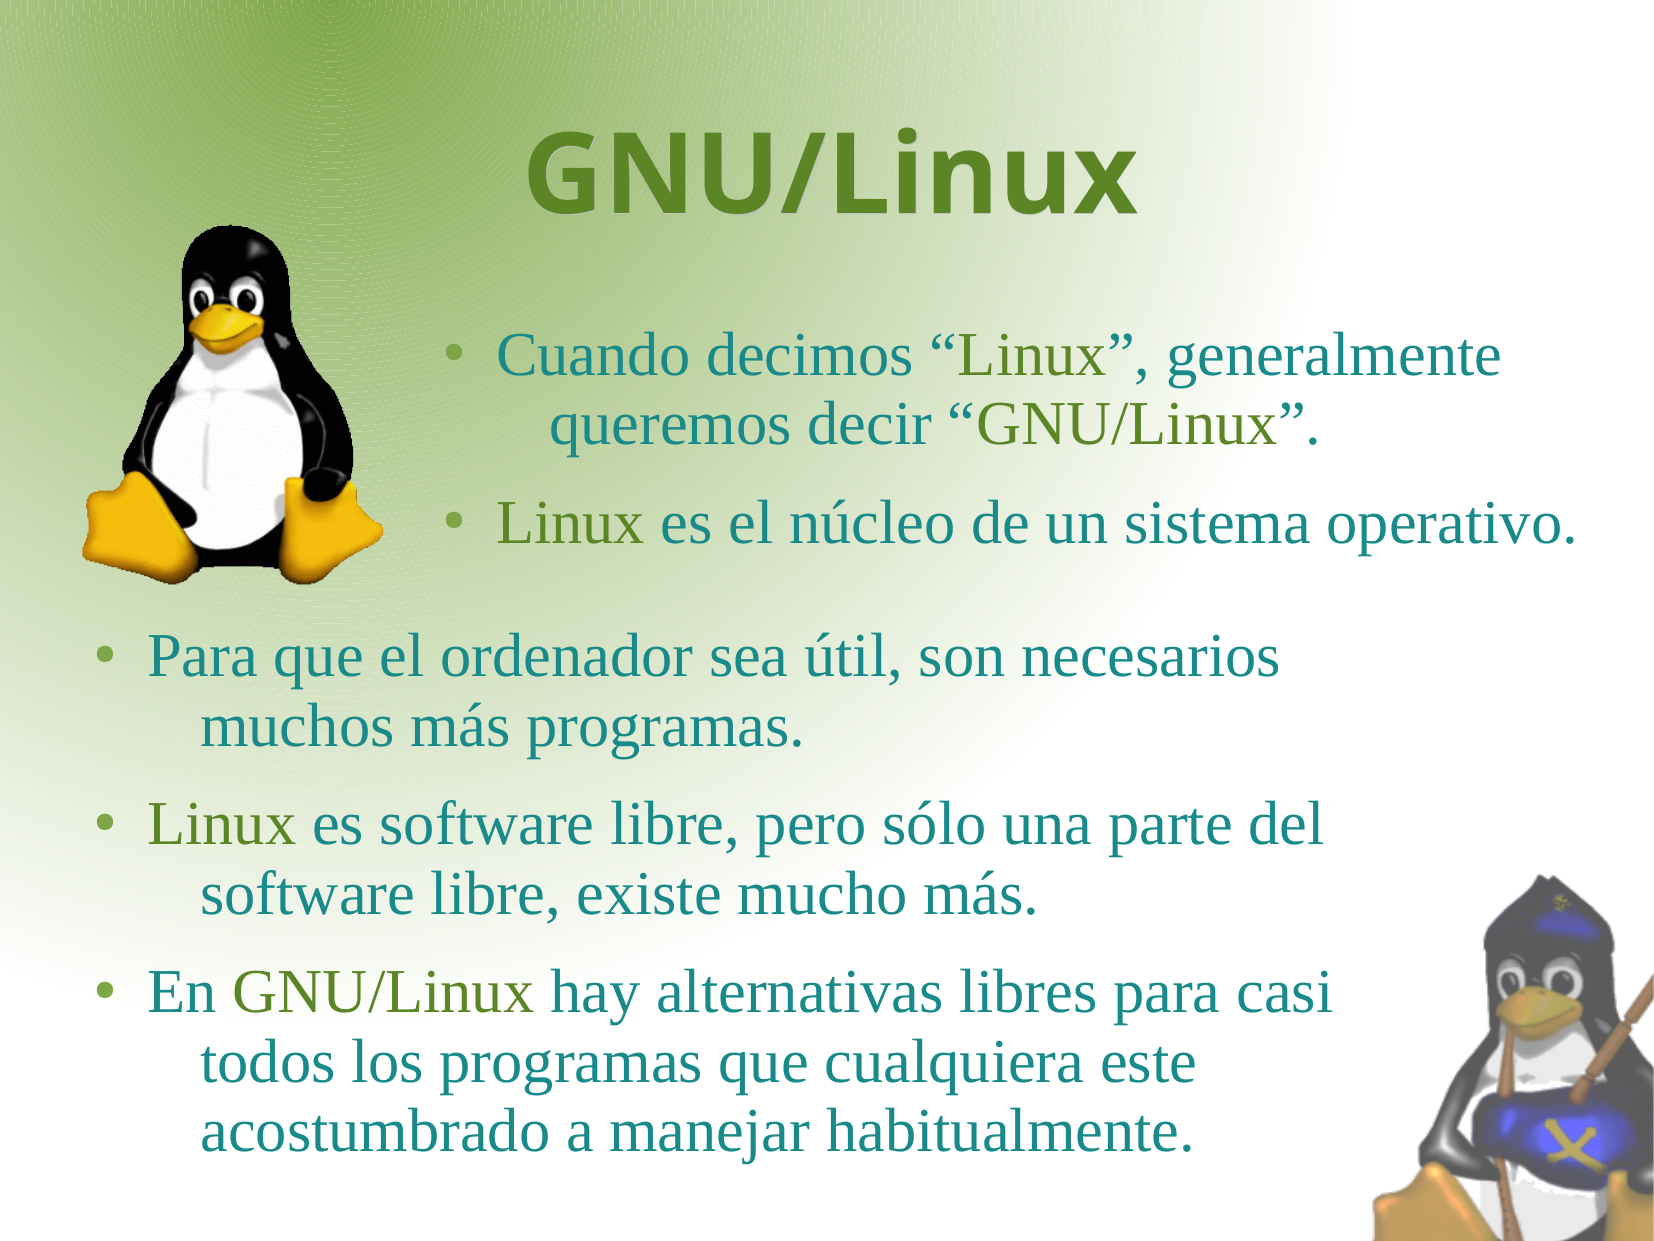

# GNU/Linux
Cuando decimos “Linux”, generalmente queremos decir “GNU/Linux”.
Linux es el núcleo de un sistema operativo.
Para que el ordenador sea útil, son necesarios muchos más programas.
Linux es software libre, pero sólo una parte del software libre, existe mucho más.
En GNU/Linux hay alternativas libres para casi todos los programas que cualquiera este acostumbrado a manejar habitualmente.